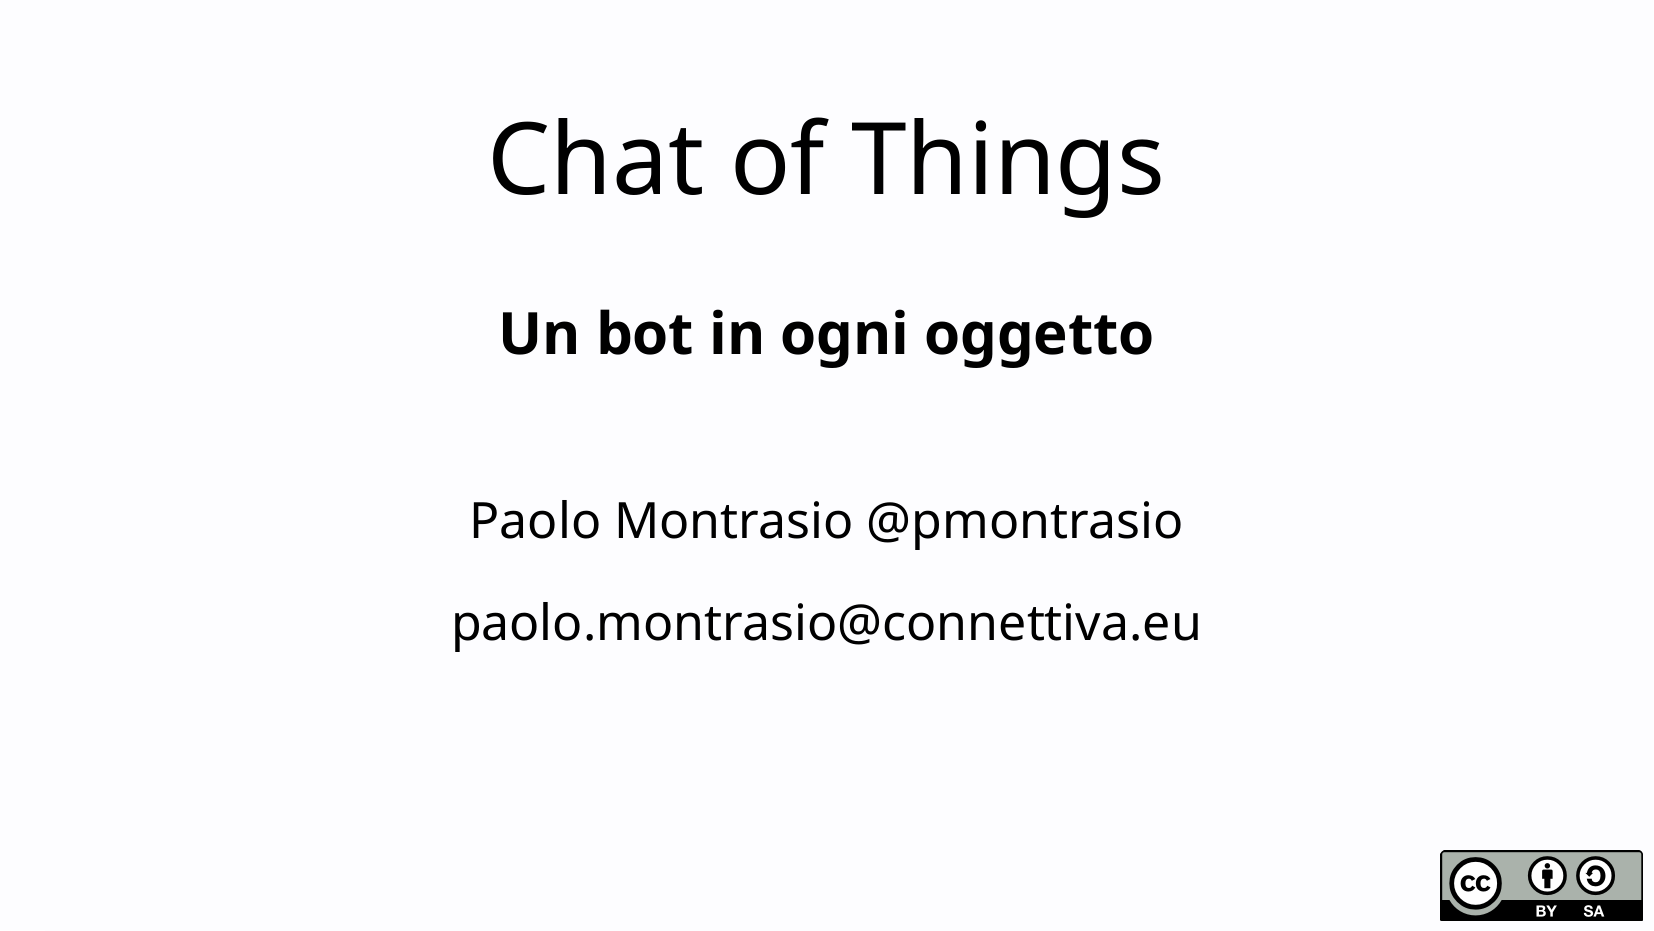

# Chat of Things
Un bot in ogni oggetto
Paolo Montrasio @pmontrasio
paolo.montrasio@connettiva.eu